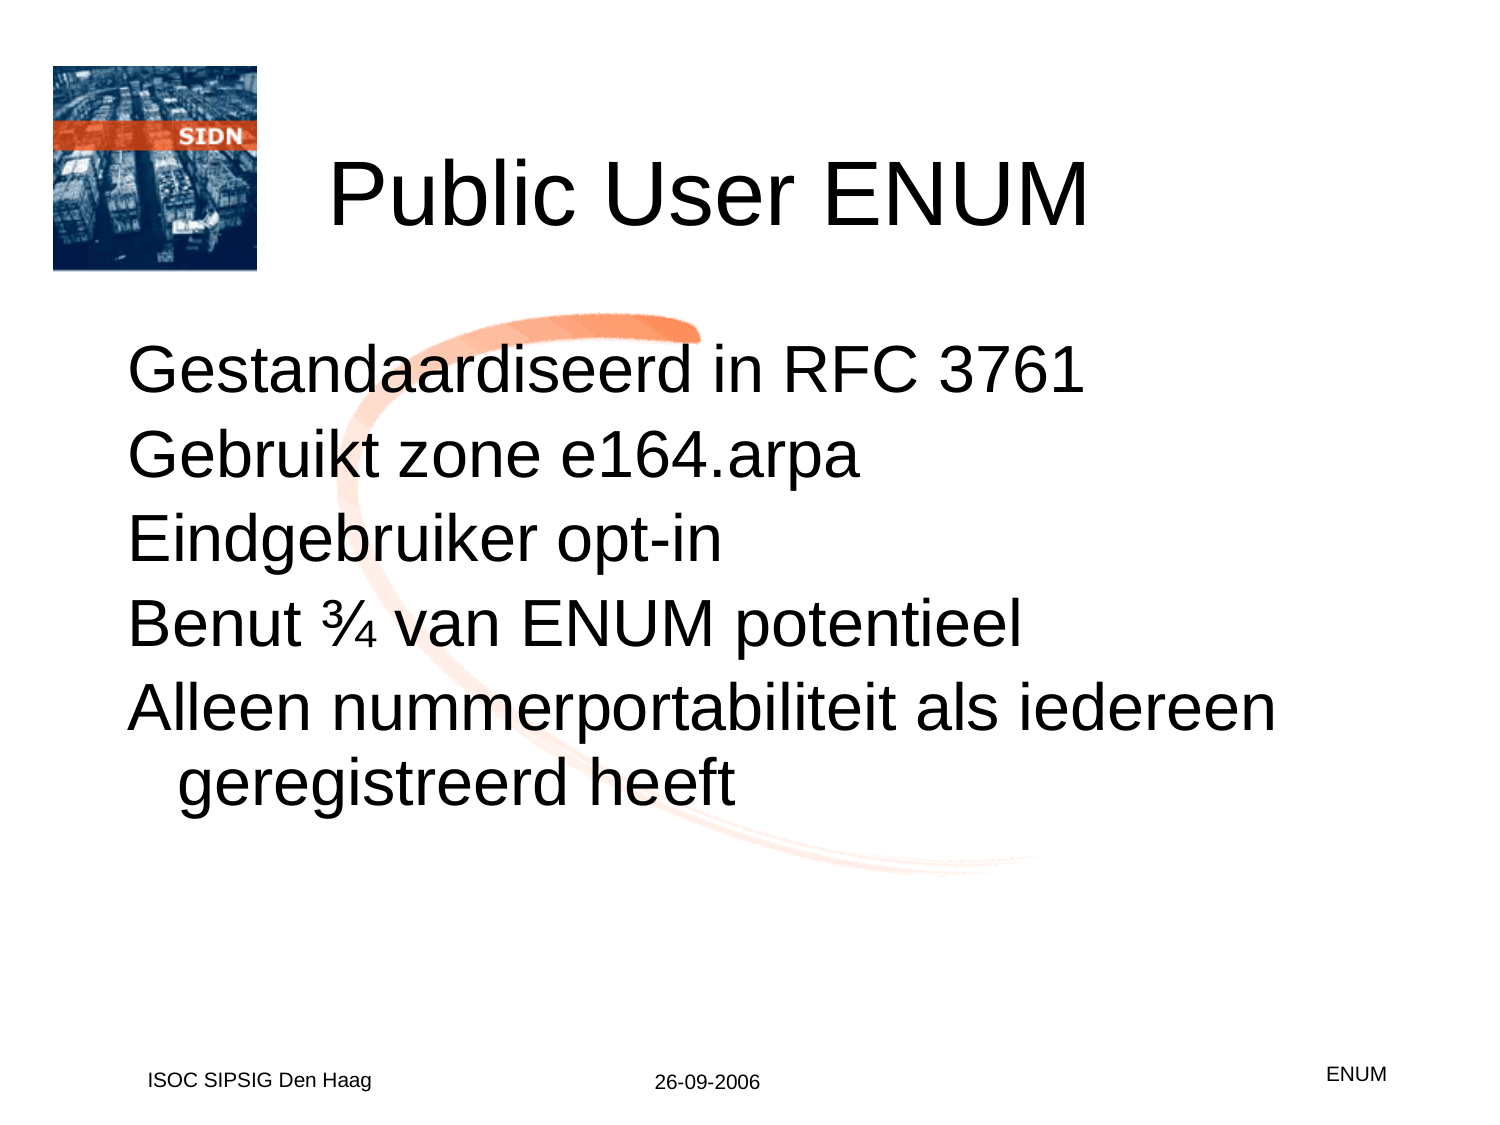

# Public User ENUM
Gestandaardiseerd in RFC 3761
Gebruikt zone e164.arpa
Eindgebruiker opt-in
Benut ¾ van ENUM potentieel
Alleen nummerportabiliteit als iedereen geregistreerd heeft